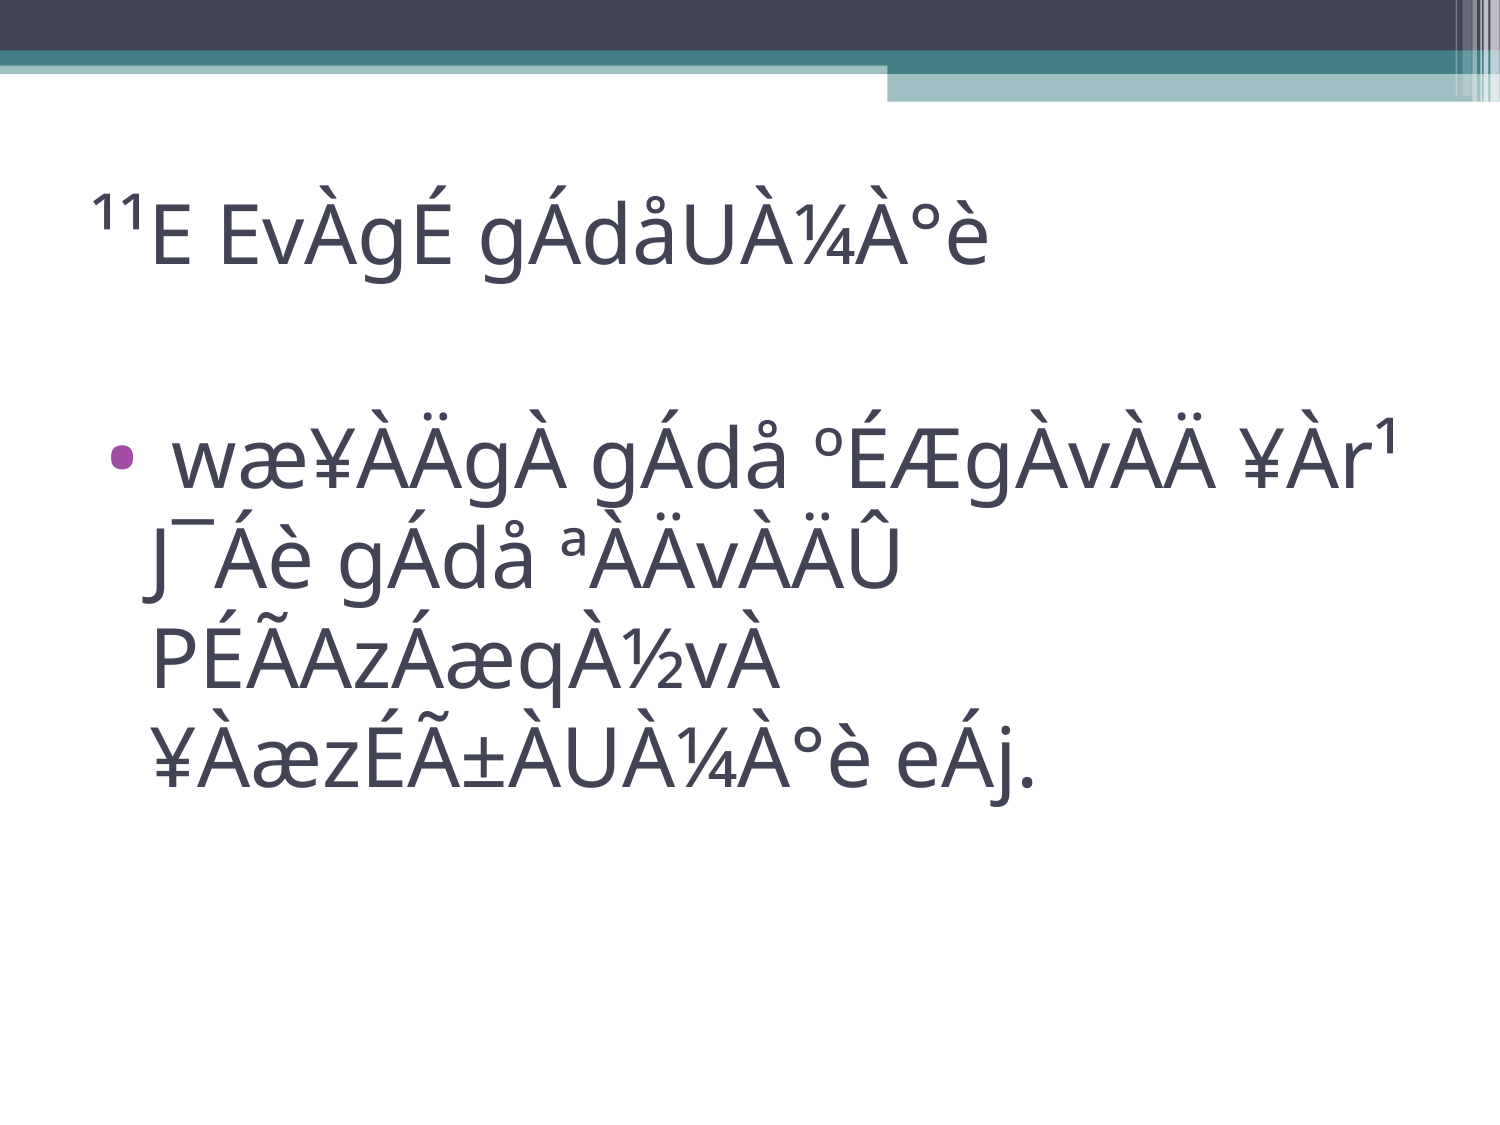

# ¹¹E EvÀgÉ gÁdåUÀ¼À°è
 wæ¥ÀÄgÀ gÁdå ºÉÆgÀvÀÄ ¥Àr¹ J¯Áè gÁdå ªÀÄvÀÄÛ PÉÃAzÁæqÀ½vÀ ¥ÀæzÉÃ±ÀUÀ¼À°è eÁj.